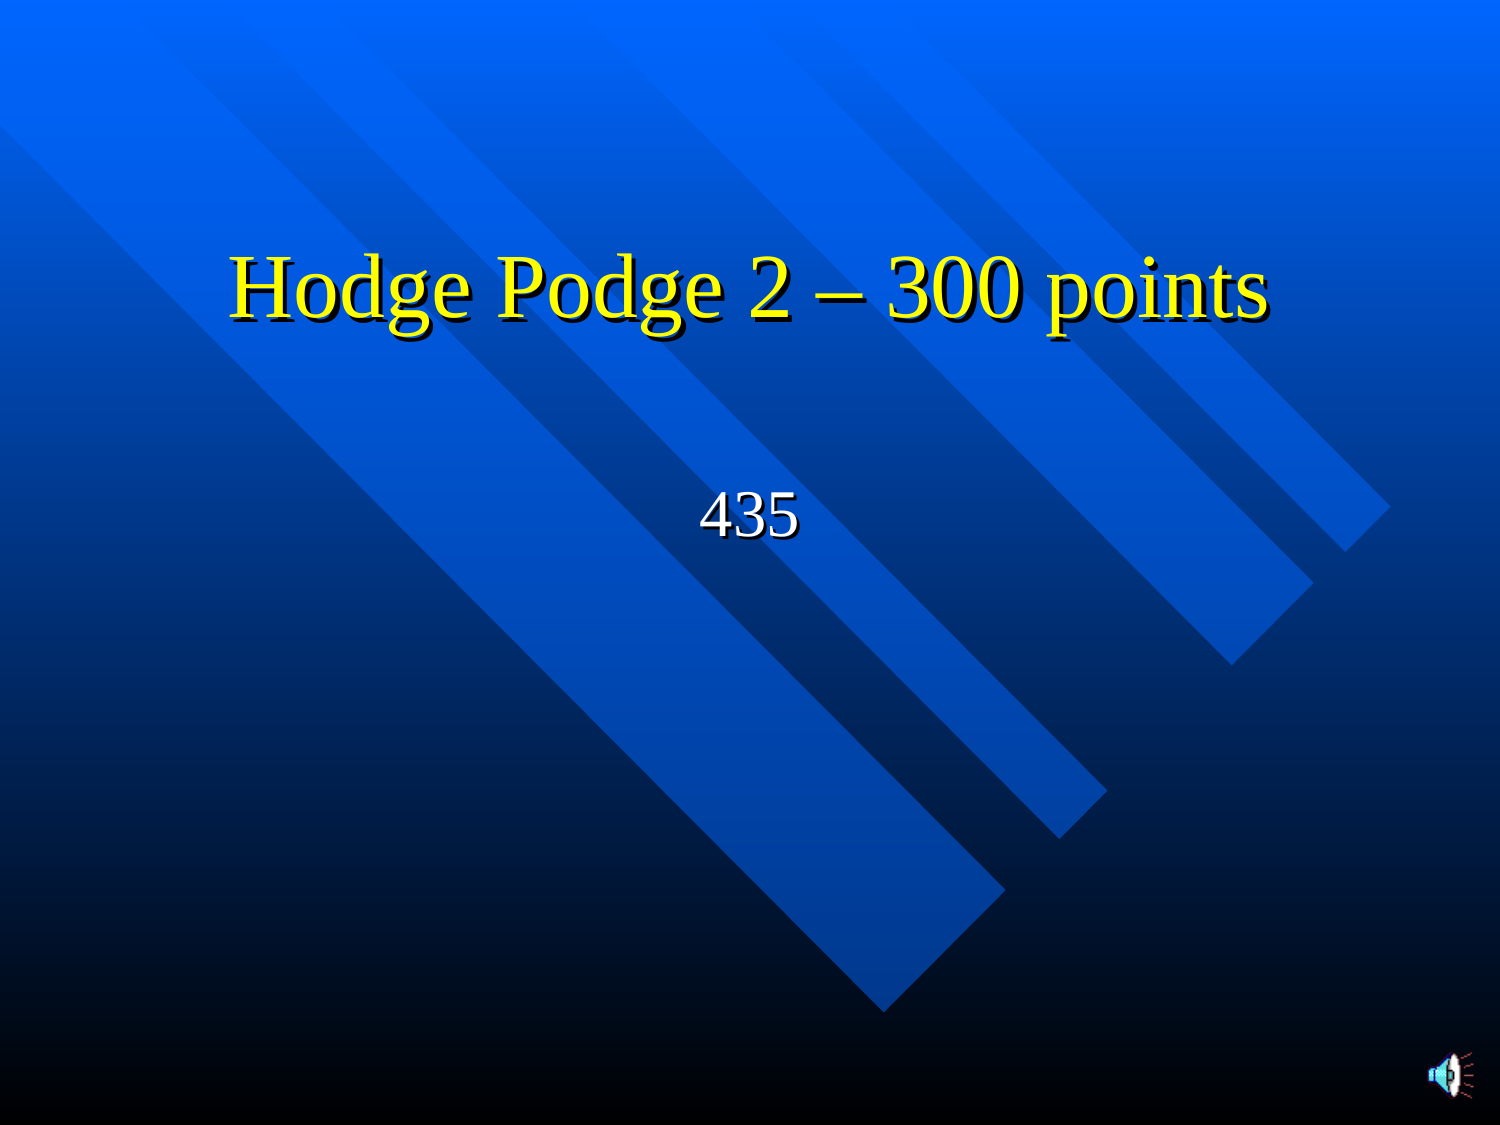

# Hodge Podge 2 – 300 points
435